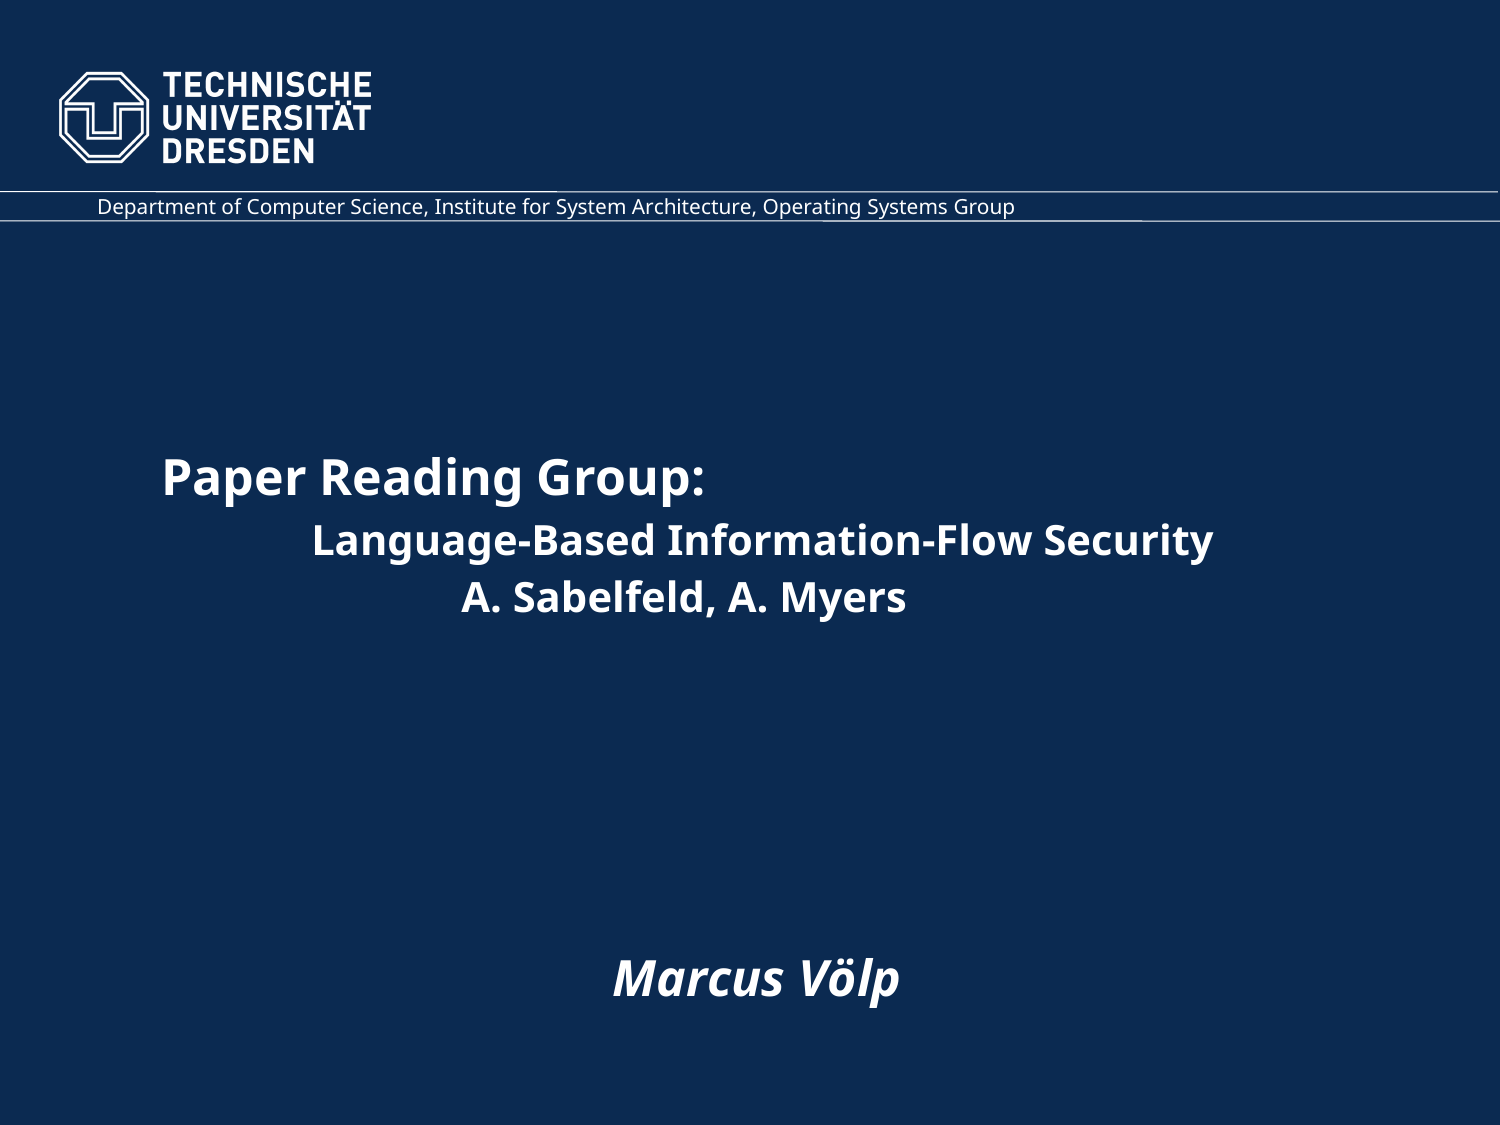

# Paper Reading Group: Language-Based Information-Flow Security A. Sabelfeld, A. Myers
			Marcus Völp